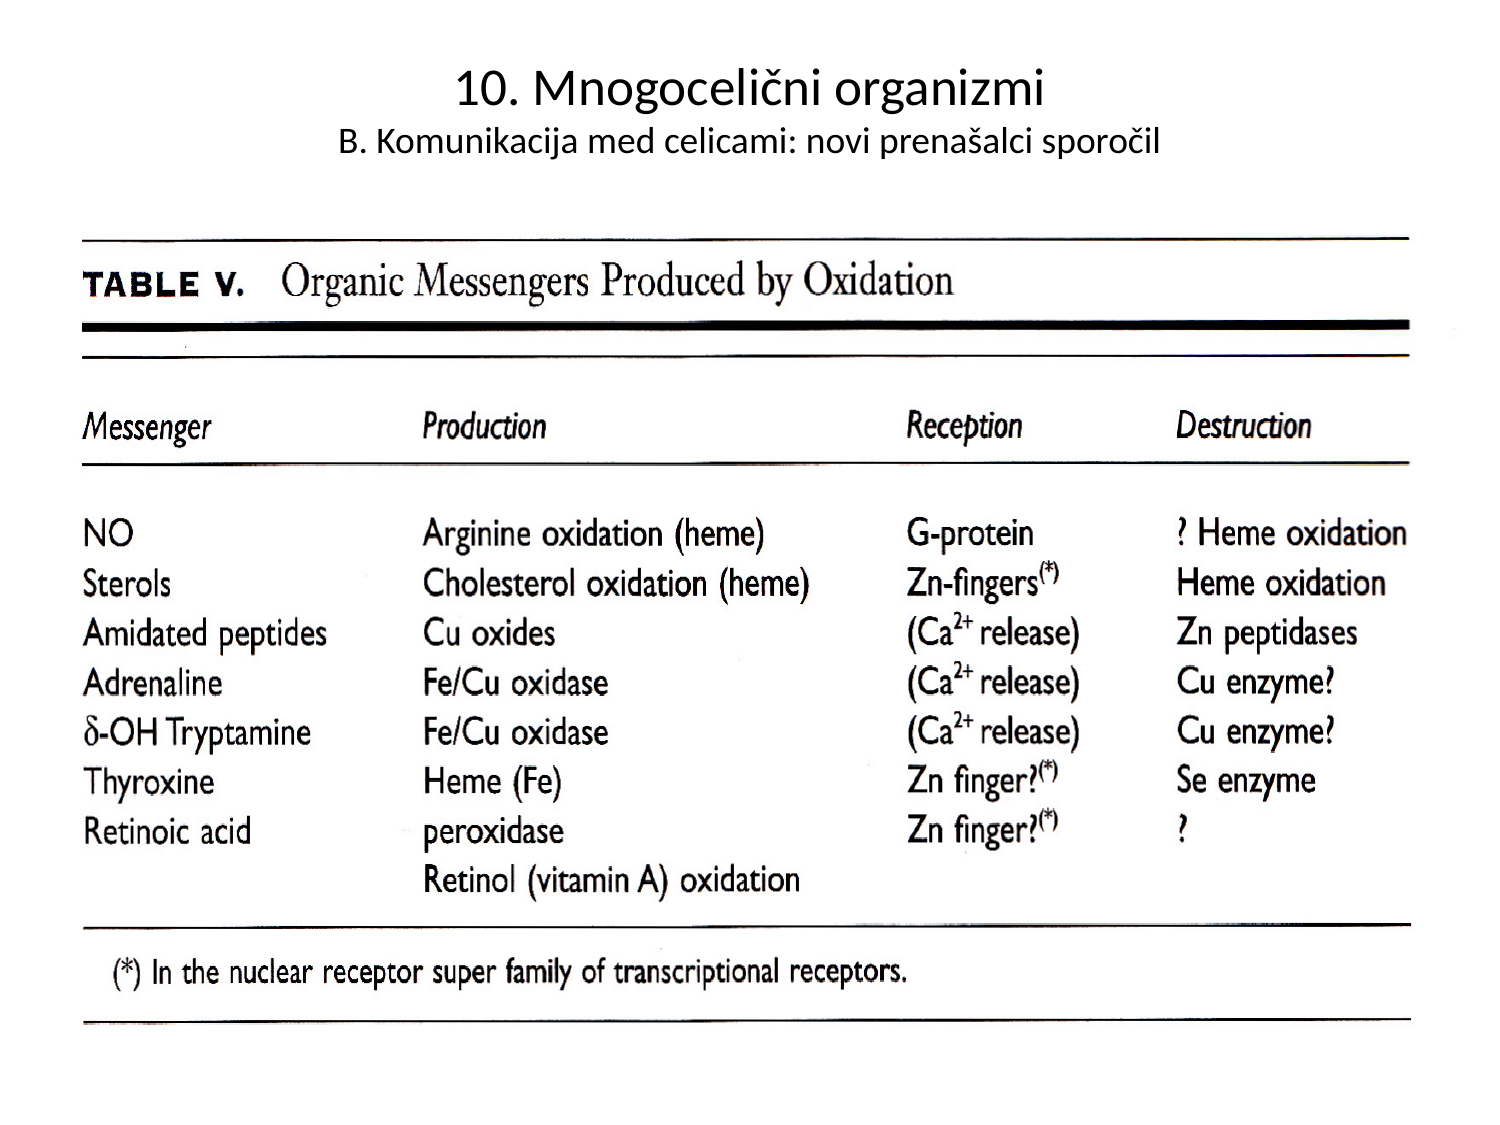

# 10. Mnogocelični organizmi B. Komunikacija med celicami: novi prenašalci sporočil